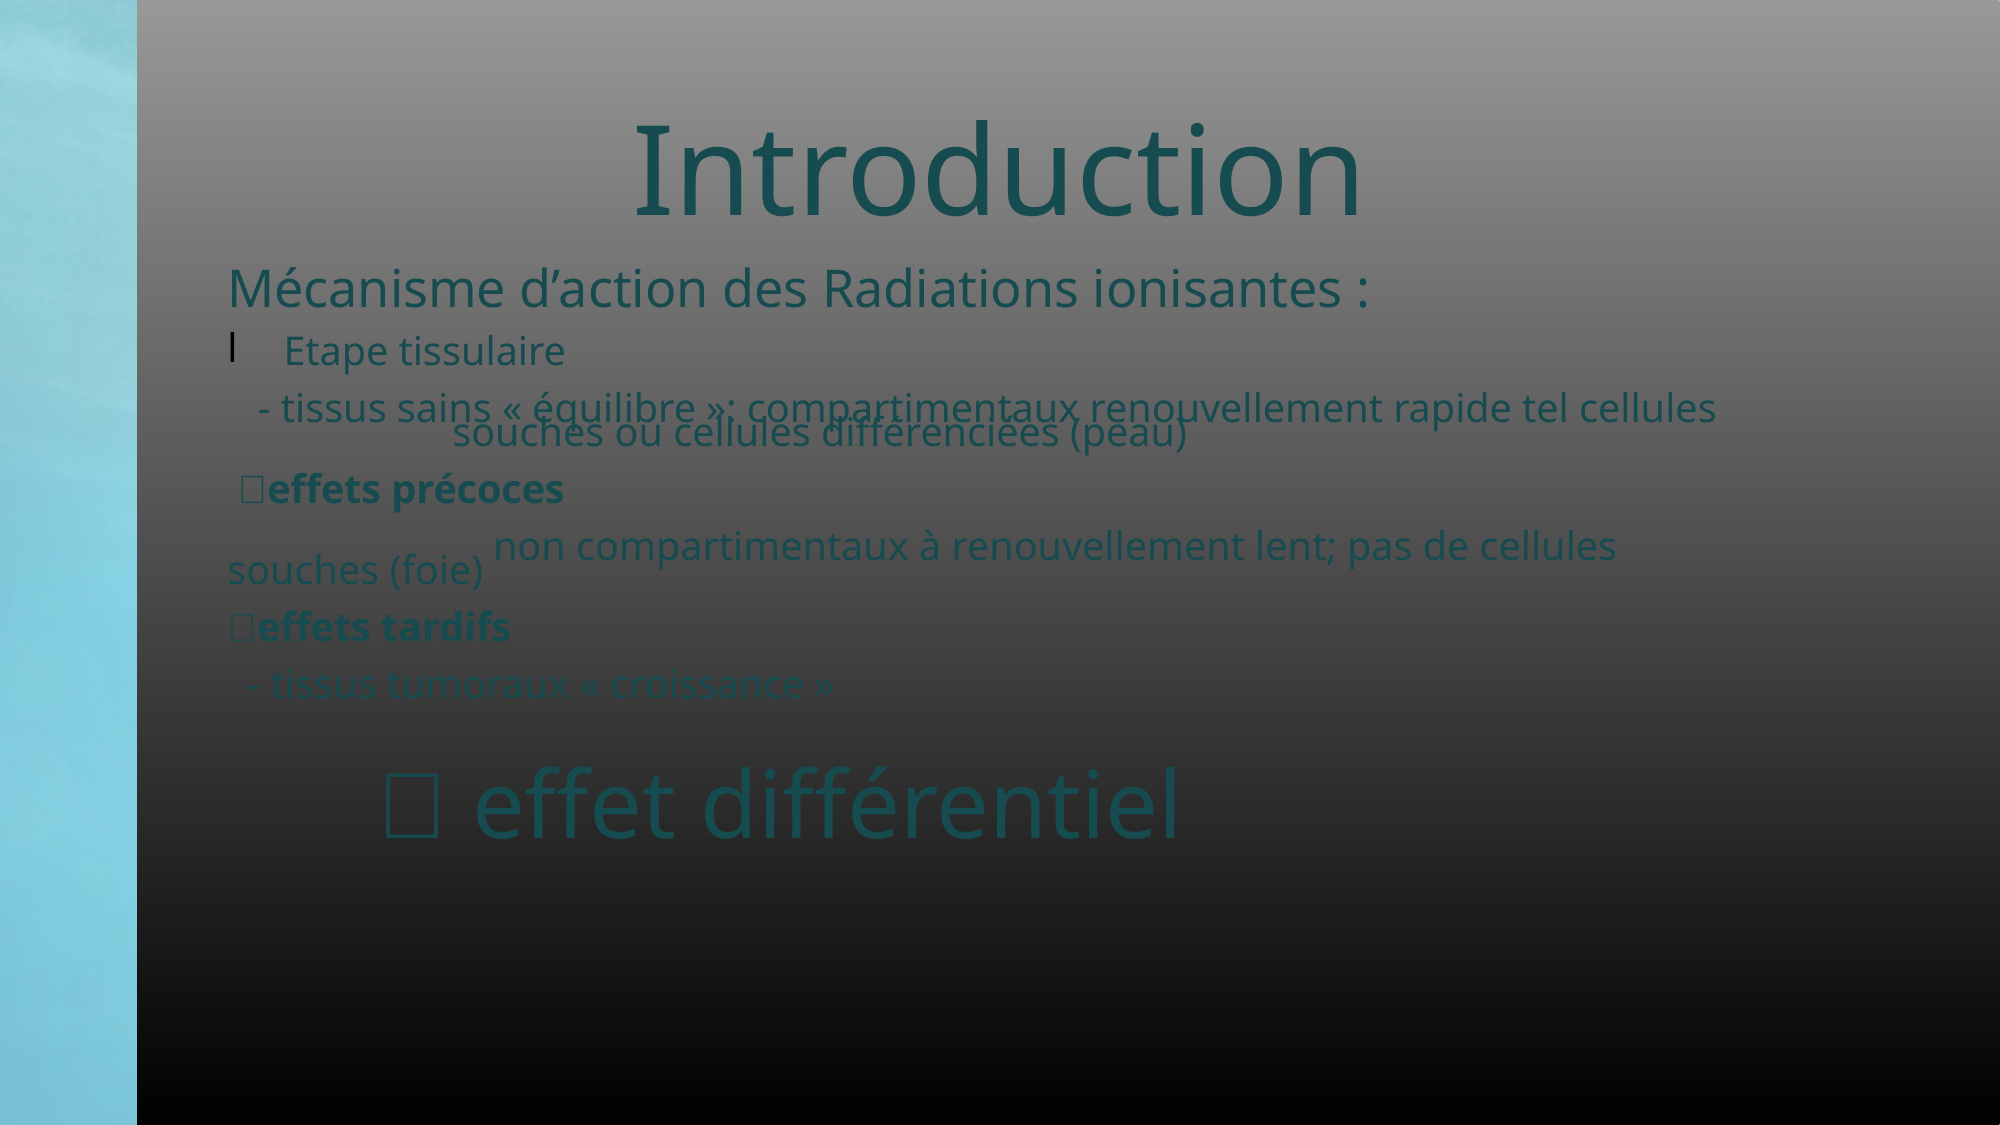

# Introduction
Mécanisme d’action des Radiations ionisantes :
Etape tissulaire
 - tissus sains « équilibre »: compartimentaux renouvellement rapide tel cellules 				souches ou cellules différenciées (peau)
 effets précoces
 			 non compartimentaux à renouvellement lent; pas de cellules 			souches (foie)
effets tardifs
 - tissus tumoraux « croissance »
		 effet différentiel